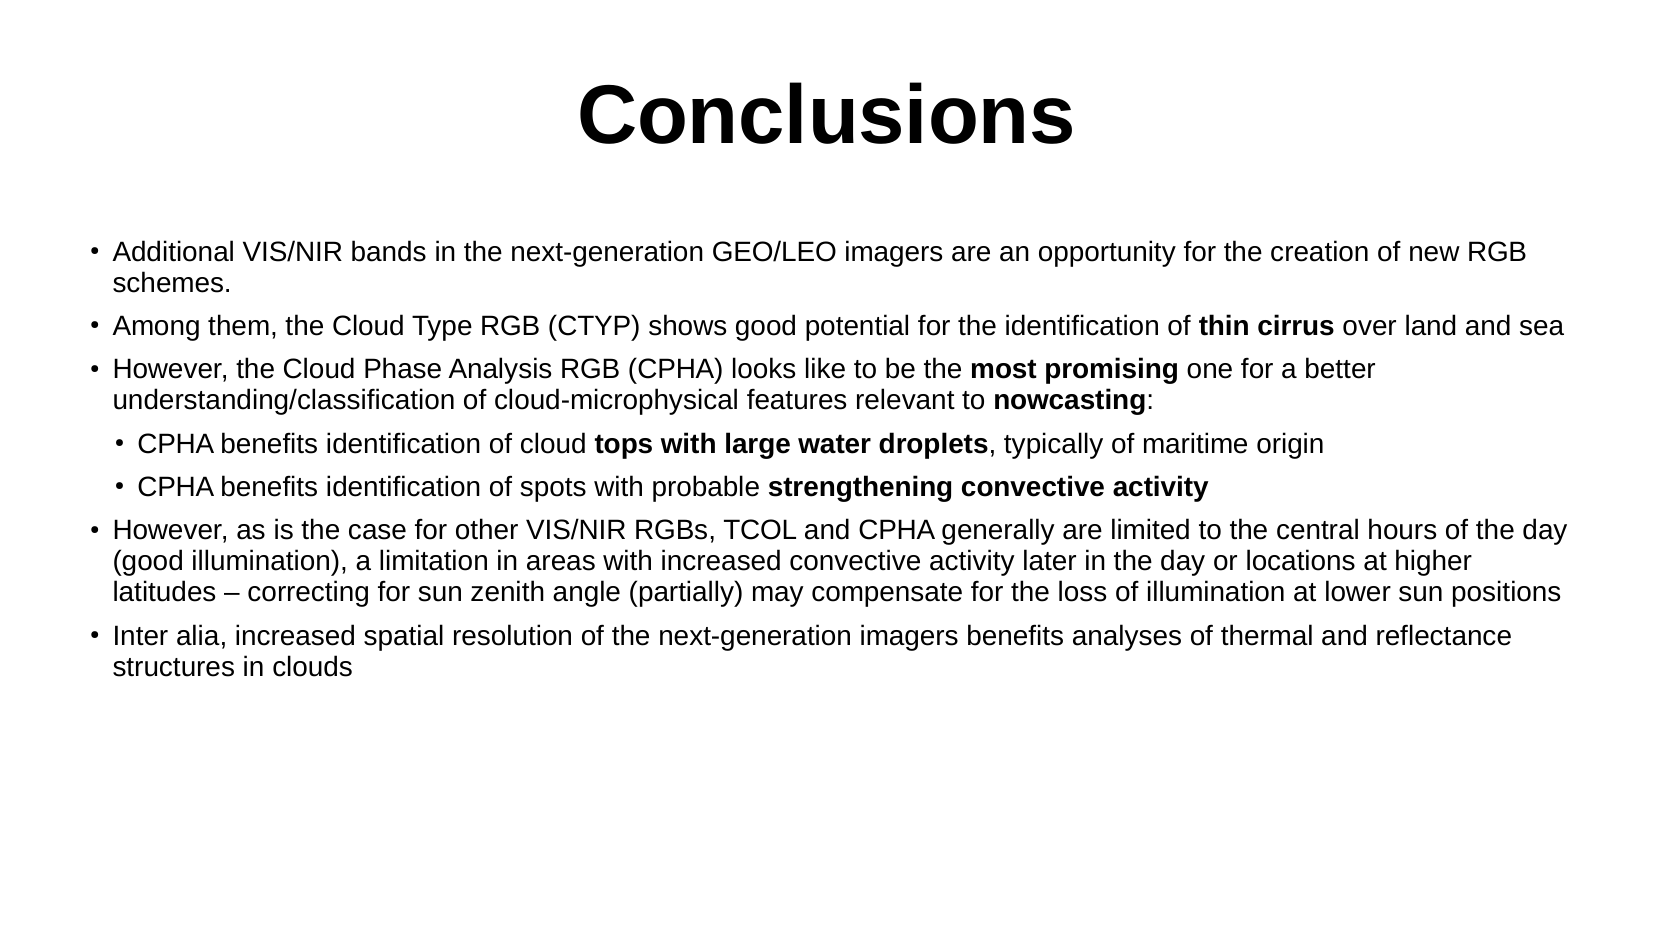

# Conclusions
Additional VIS/NIR bands in the next-generation GEO/LEO imagers are an opportunity for the creation of new RGB schemes.
Among them, the Cloud Type RGB (CTYP) shows good potential for the identification of thin cirrus over land and sea
However, the Cloud Phase Analysis RGB (CPHA) looks like to be the most promising one for a better understanding/classification of cloud-microphysical features relevant to nowcasting:
CPHA benefits identification of cloud tops with large water droplets, typically of maritime origin
CPHA benefits identification of spots with probable strengthening convective activity
However, as is the case for other VIS/NIR RGBs, TCOL and CPHA generally are limited to the central hours of the day (good illumination), a limitation in areas with increased convective activity later in the day or locations at higher latitudes – correcting for sun zenith angle (partially) may compensate for the loss of illumination at lower sun positions
Inter alia, increased spatial resolution of the next-generation imagers benefits analyses of thermal and reflectance structures in clouds